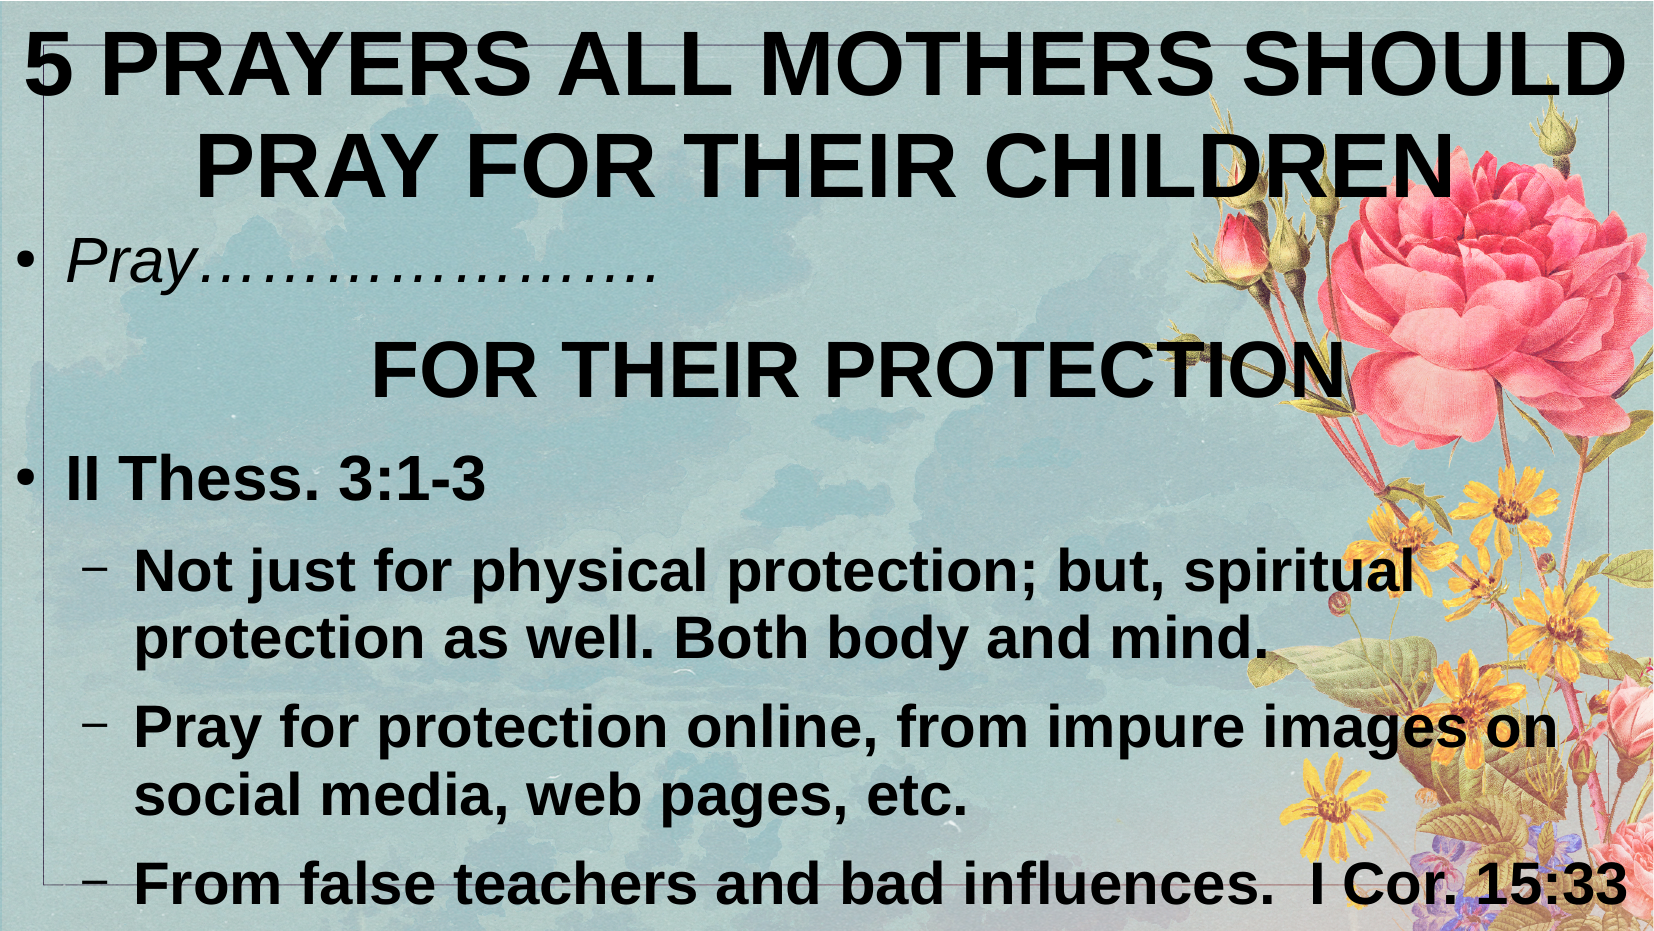

# 5 PRAYERS ALL MOTHERS SHOULD PRAY FOR THEIR CHILDREN
Pray………………….
FOR THEIR PROTECTION
II Thess. 3:1-3
Not just for physical protection; but, spiritual protection as well. Both body and mind.
Pray for protection online, from impure images on social media, web pages, etc.
From false teachers and bad influences. I Cor. 15:33